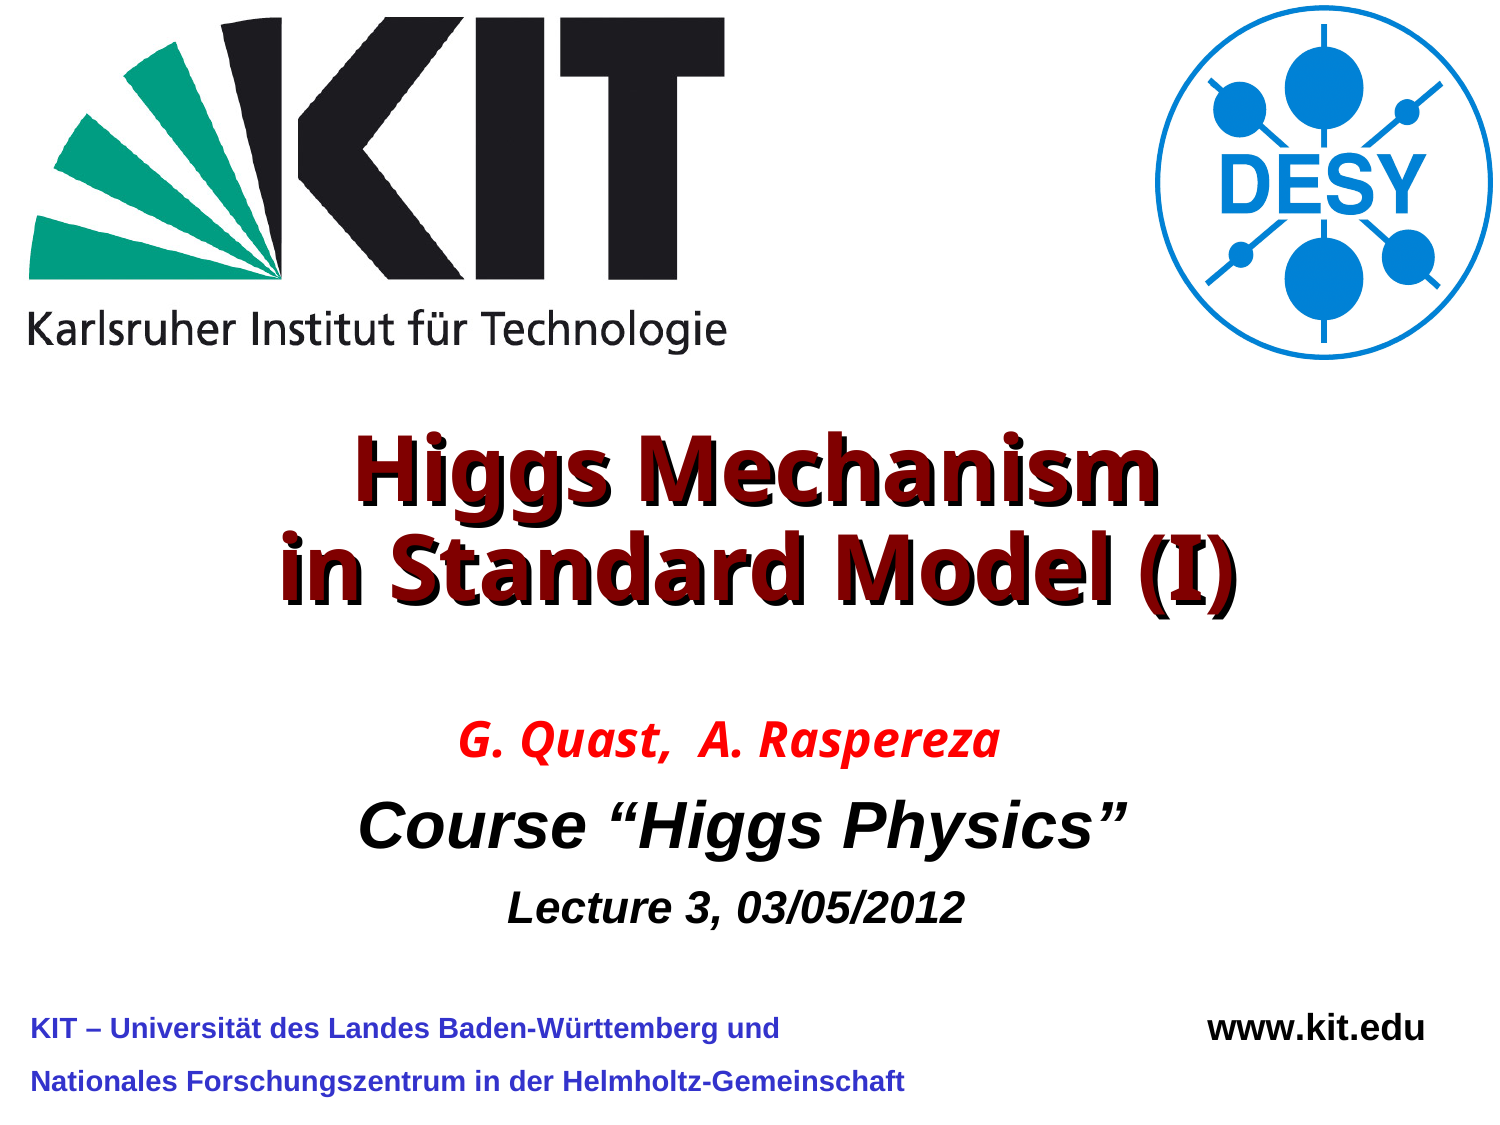

Higgs Mechanism
in Standard Model (I)
G. Quast, A. Raspereza
Course “Higgs Physics”
Lecture 3, 03/05/2012
KIT – Universität des Landes Baden-Württemberg und
Nationales Forschungszentrum in der Helmholtz-Gemeinschaft
www.kit.edu